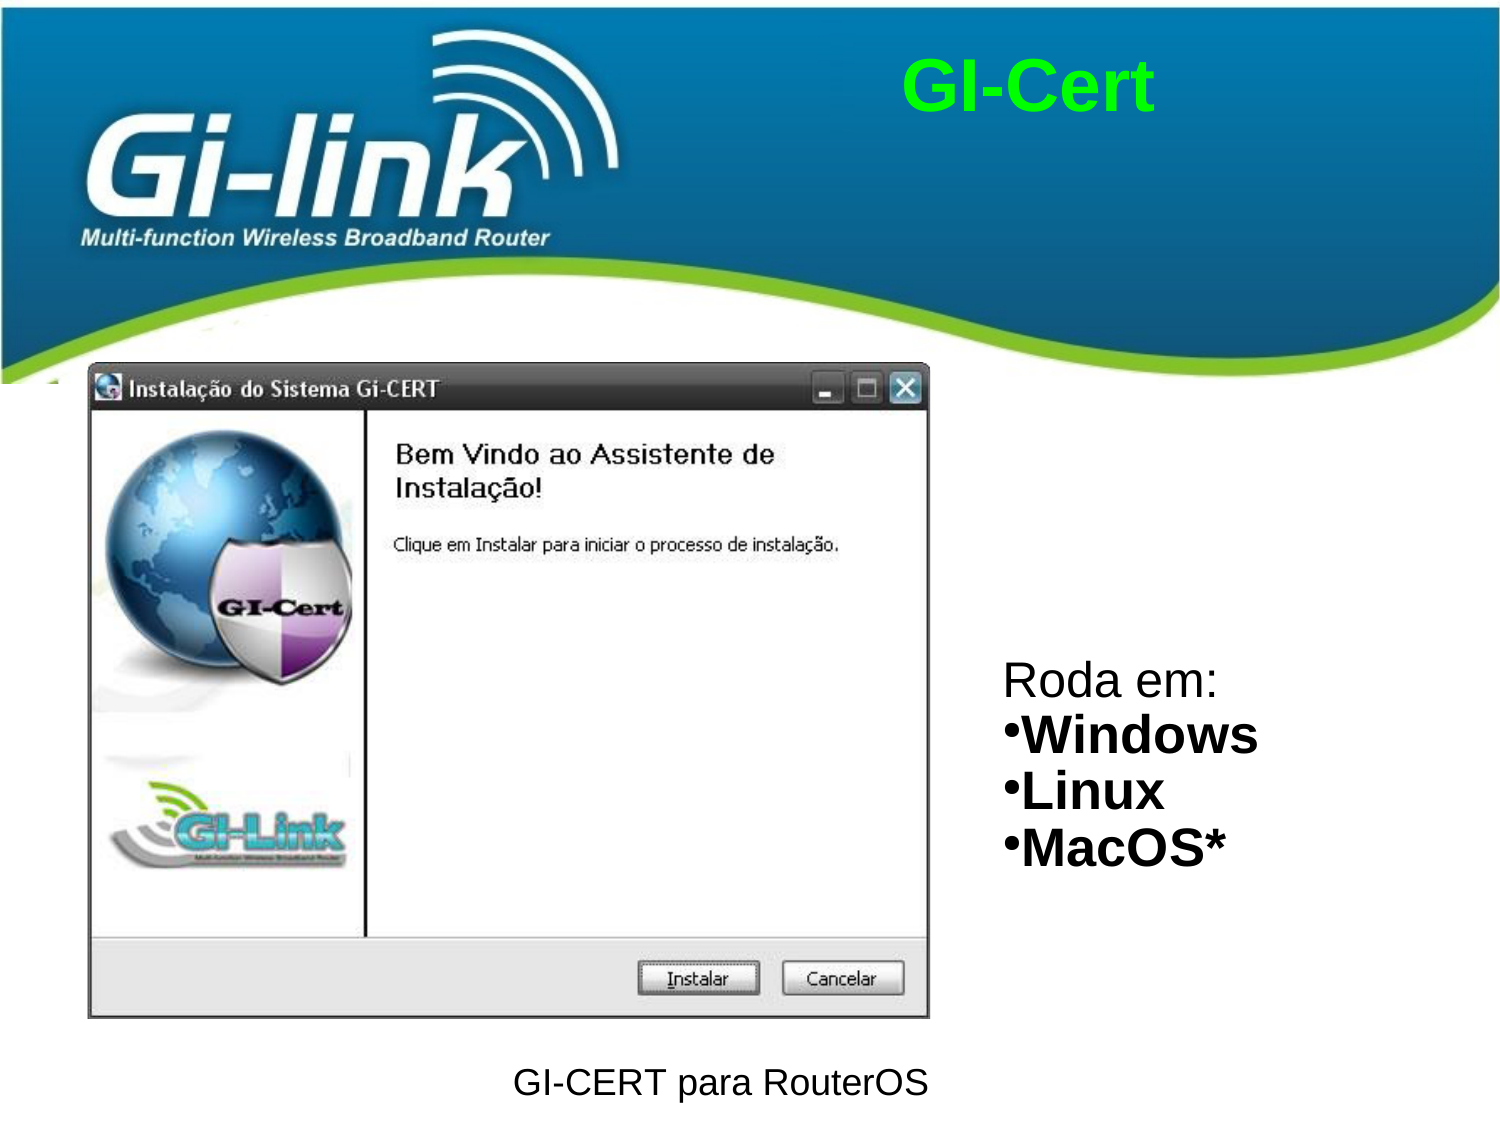

# GI-Cert
Roda em:
Windows
Linux
MacOS*